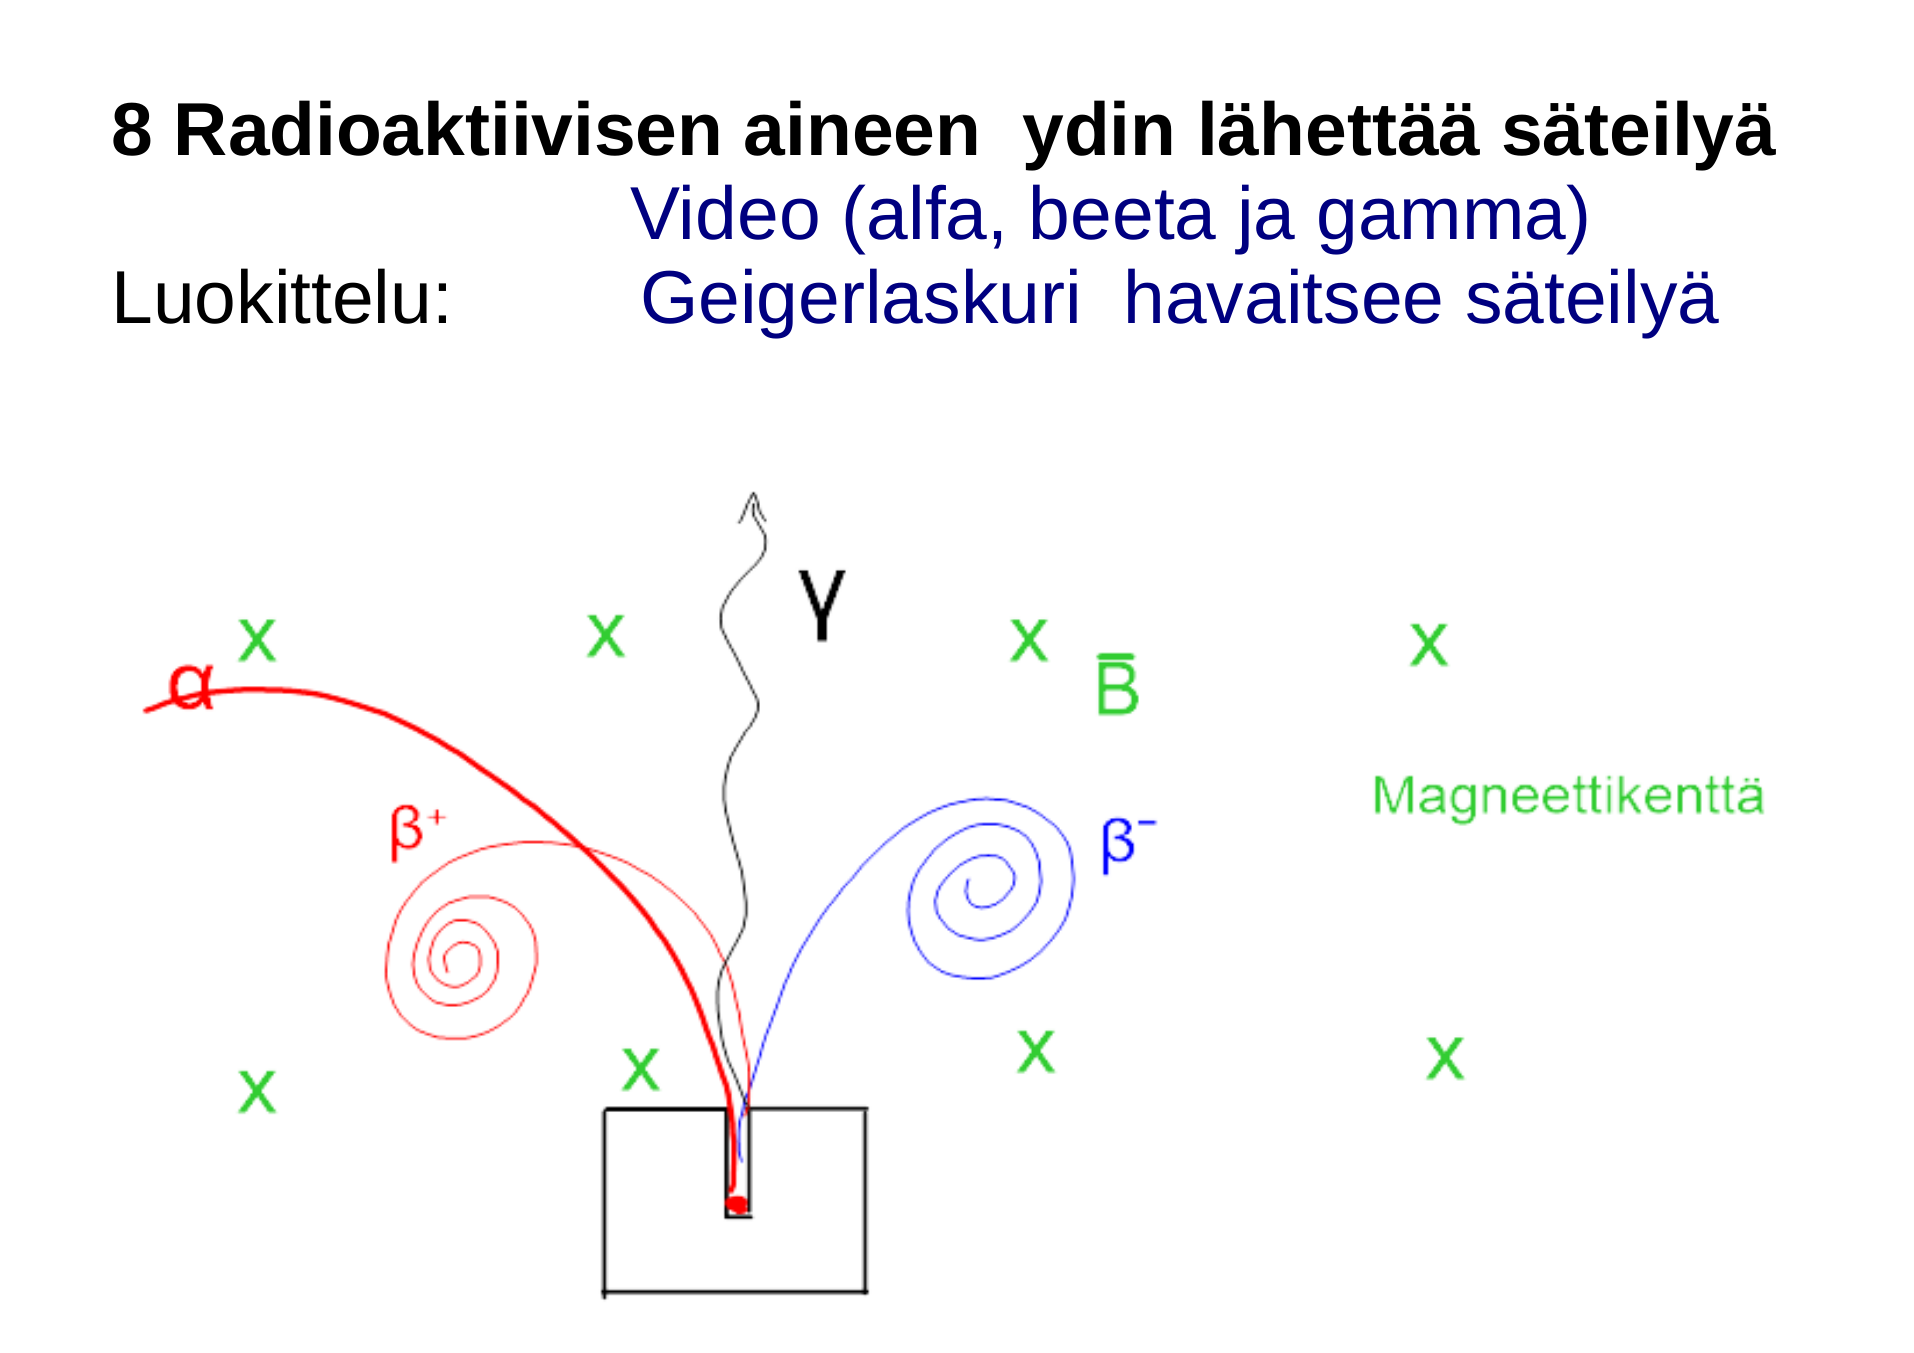

8 Radioaktiivisen aineen ydin lähettää säteilyä
 Video (alfa, beeta ja gamma)
Luokittelu: Geigerlaskuri havaitsee säteilyä